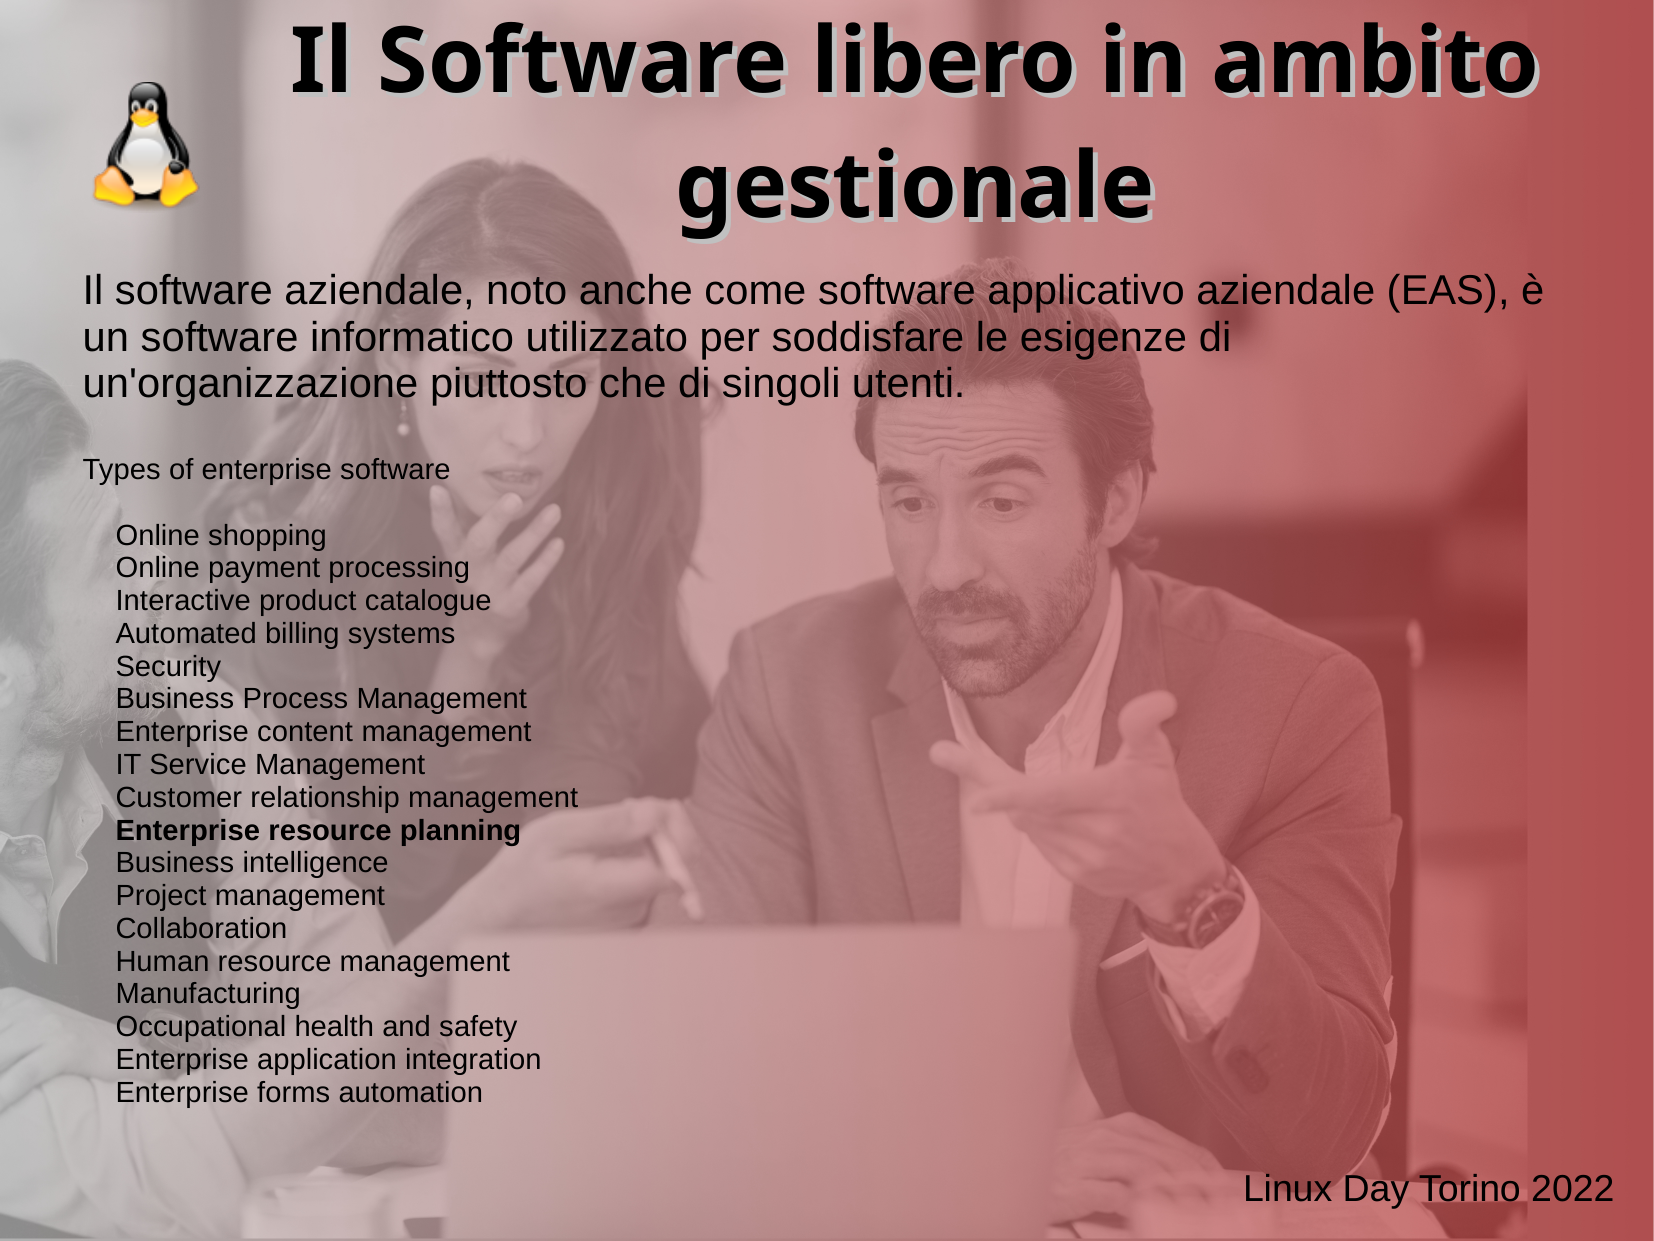

# Il Software libero in ambito gestionale
Il software aziendale, noto anche come software applicativo aziendale (EAS), è un software informatico utilizzato per soddisfare le esigenze di un'organizzazione piuttosto che di singoli utenti.
Types of enterprise software
 Online shopping
 Online payment processing
 Interactive product catalogue
 Automated billing systems
 Security
 Business Process Management
 Enterprise content management
 IT Service Management
 Customer relationship management
 Enterprise resource planning
 Business intelligence
 Project management
 Collaboration
 Human resource management
 Manufacturing
 Occupational health and safety
 Enterprise application integration
 Enterprise forms automation
Linux Day Torino 2022